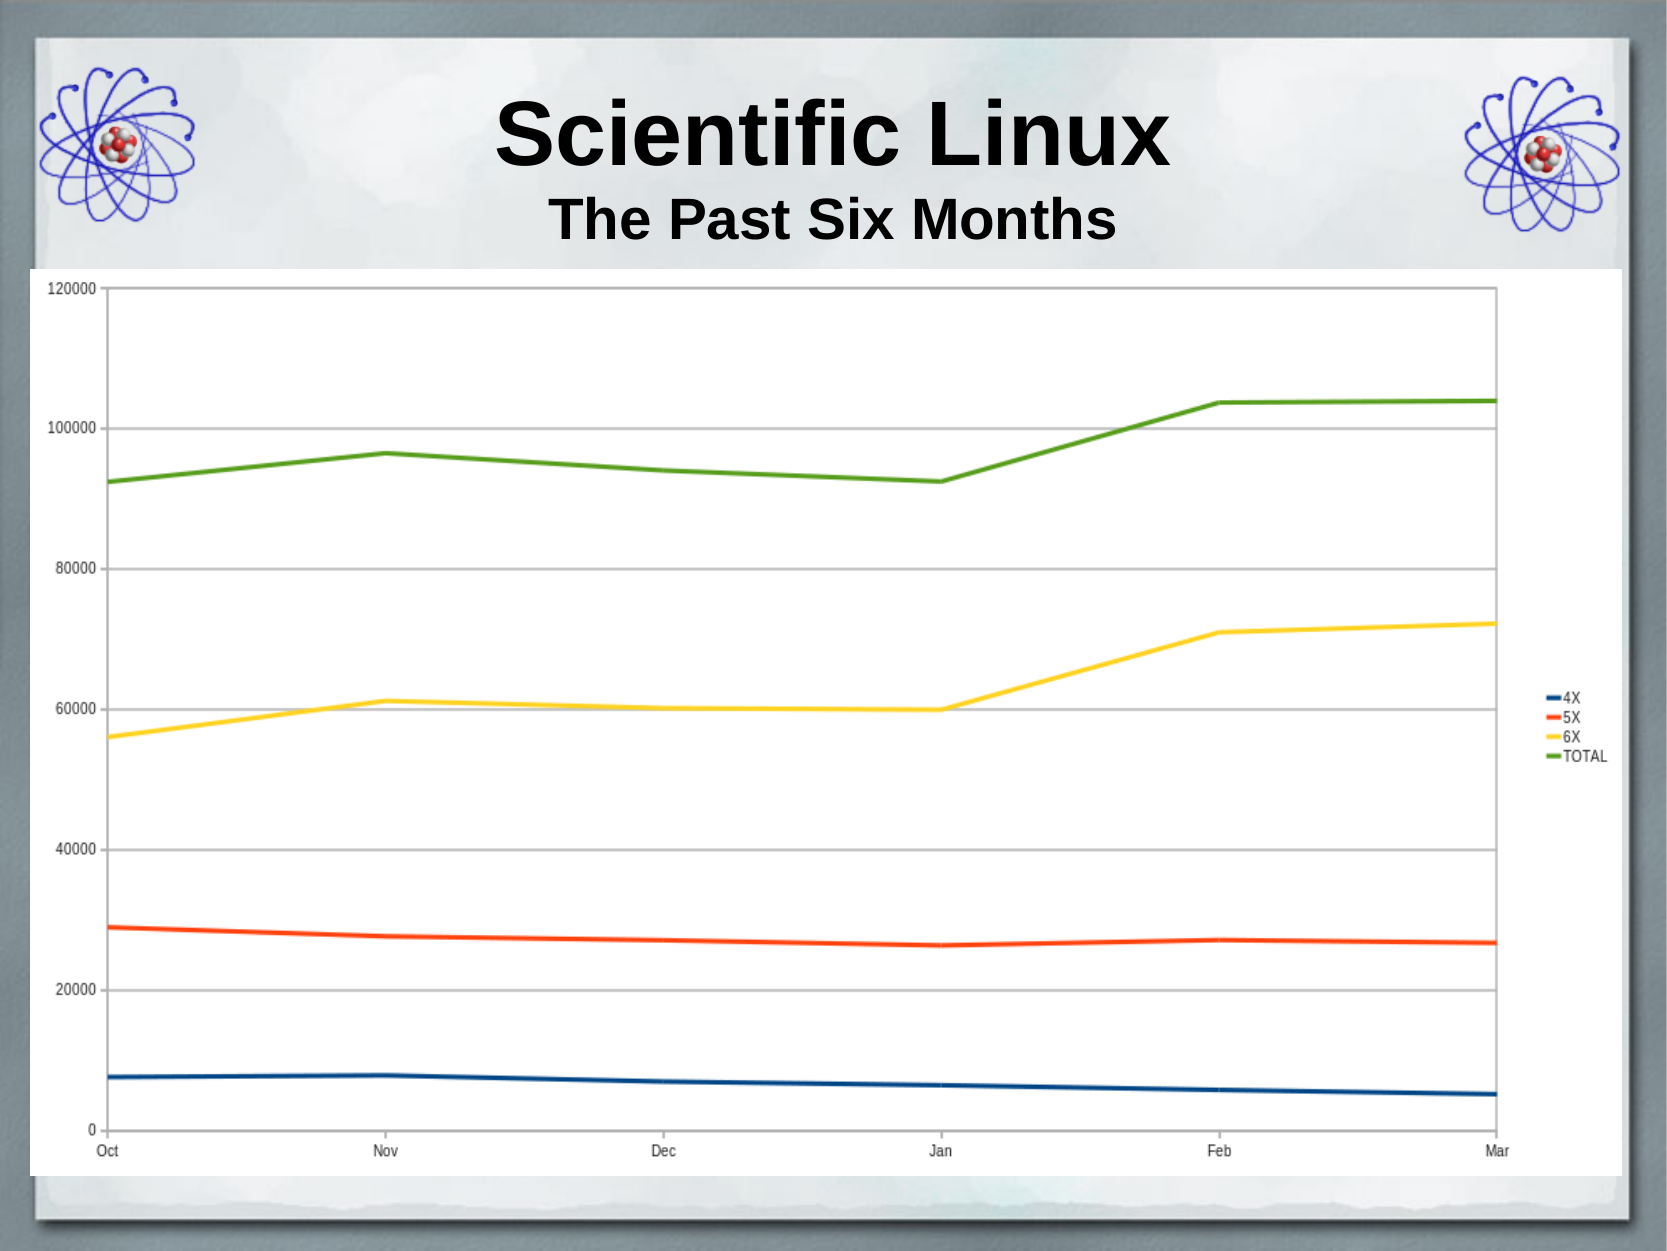

# Scientific Linux The Past Six Months